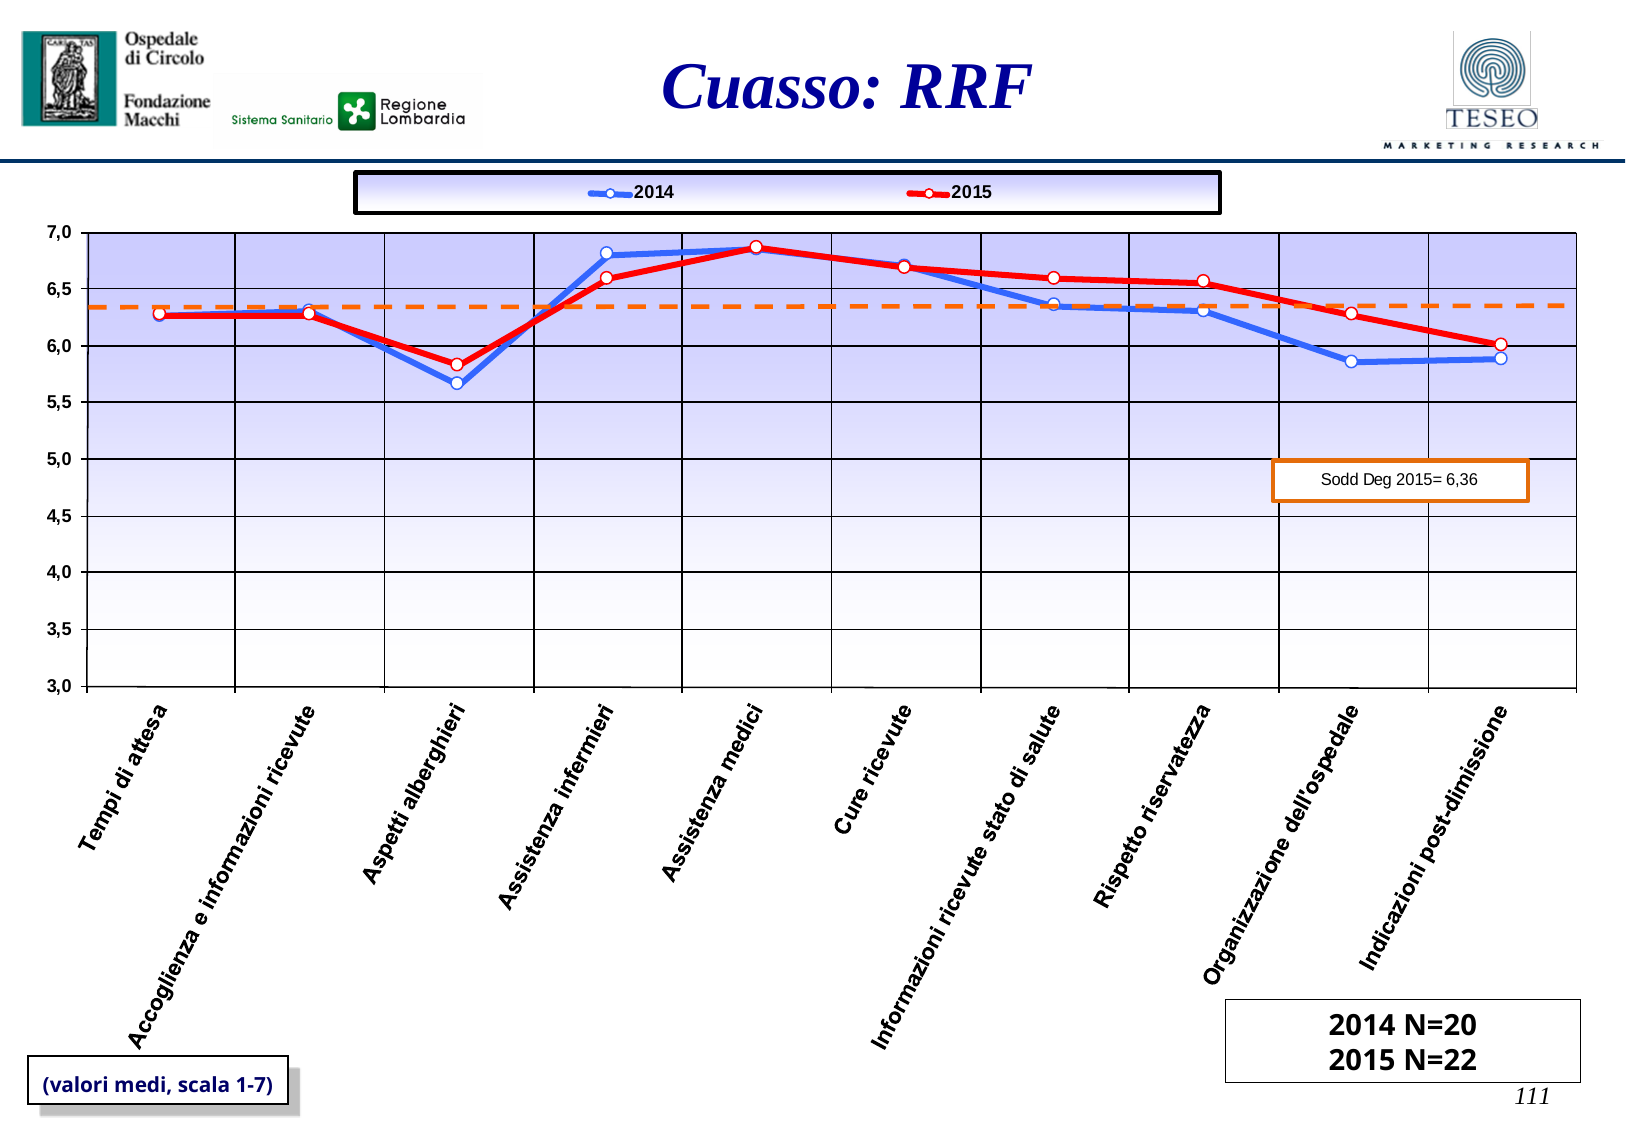

Cuasso: RRF
2014 N=20
2015 N=22
(valori medi, scala 1-7)